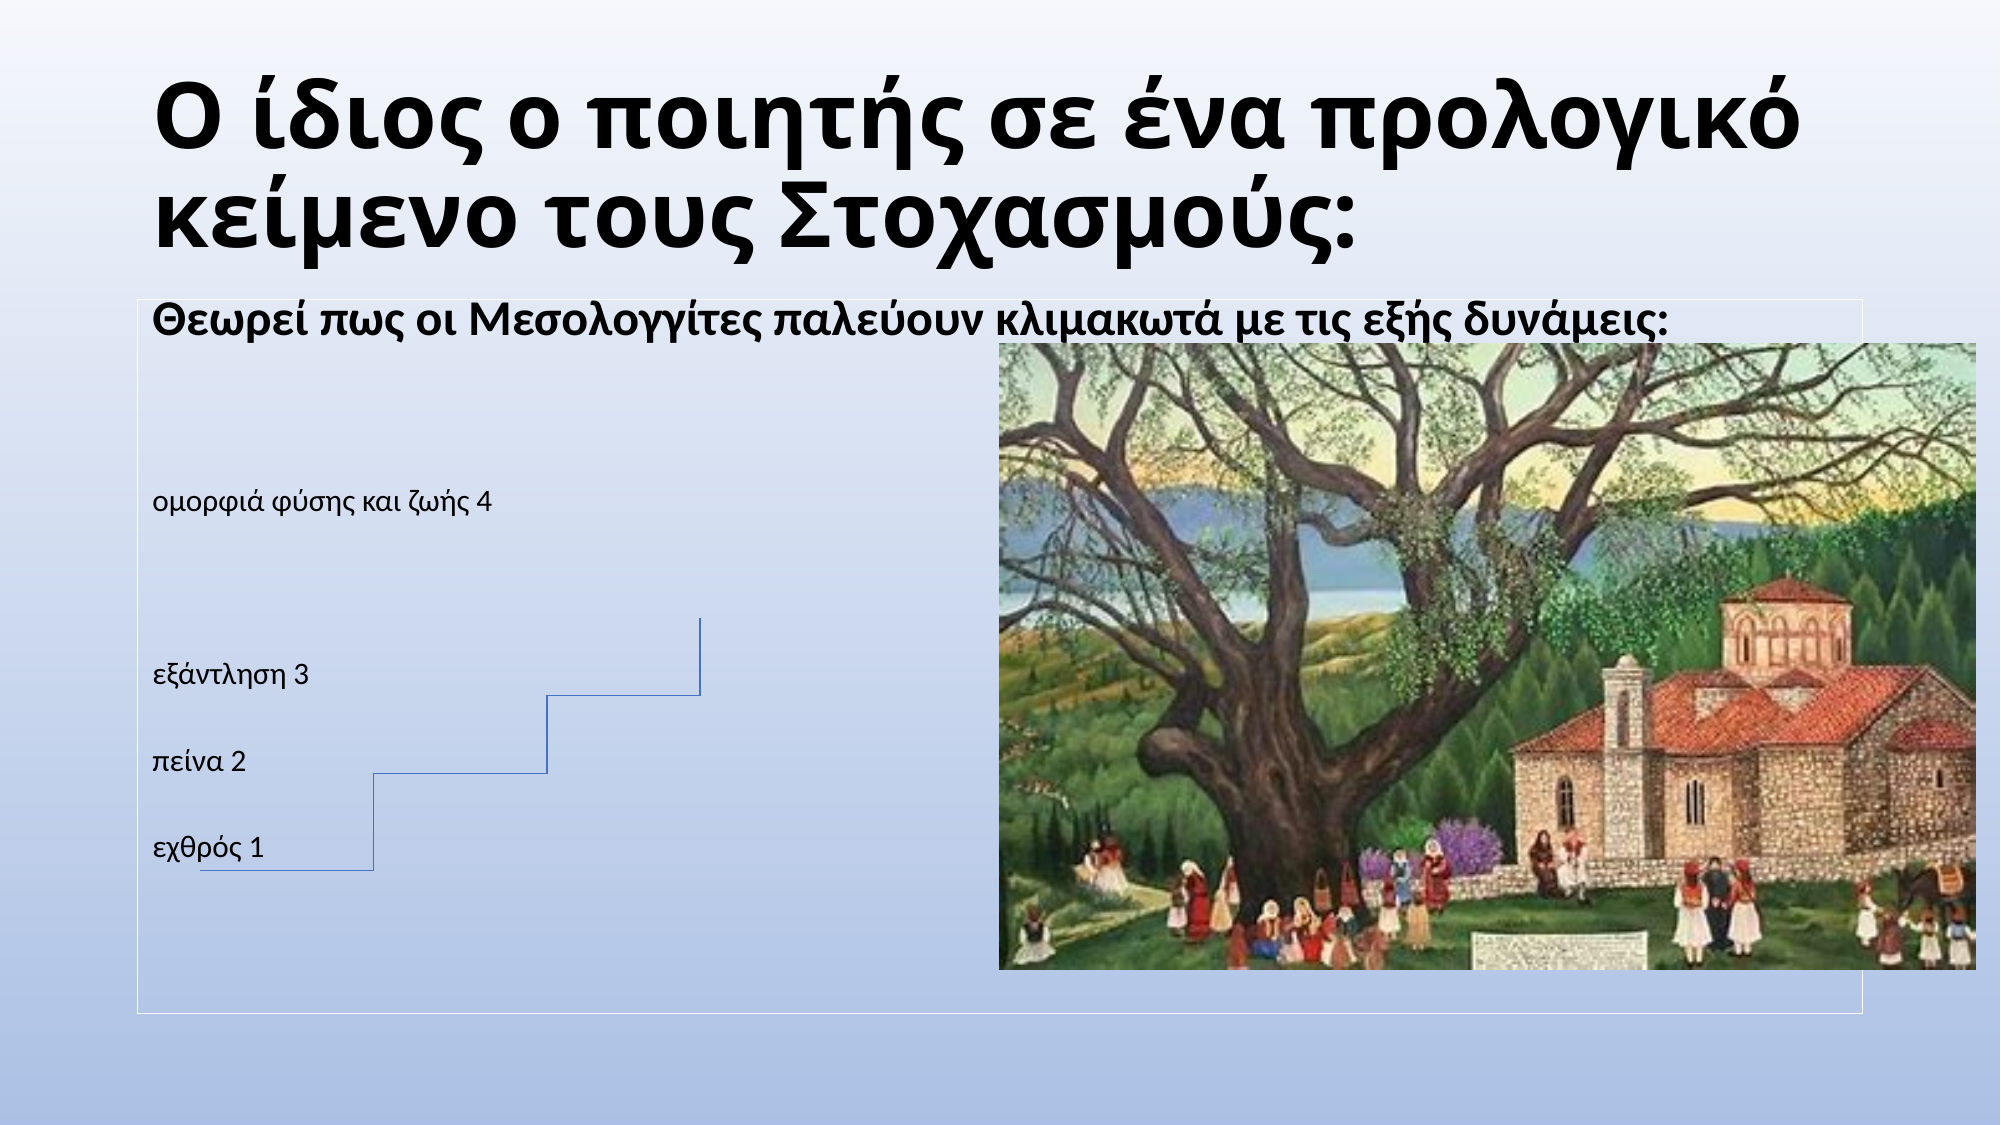

# Ο ίδιος ο ποιητής σε ένα προλογικό κείμενο τους Στοχασμούς:
Θεωρεί πως οι Μεσολογγίτες παλεύουν κλιμακωτά με τις εξής δυνάμεις:
ομορφιά φύσης και ζωής 4
εξάντληση 3
πείνα 2
εχθρός 1